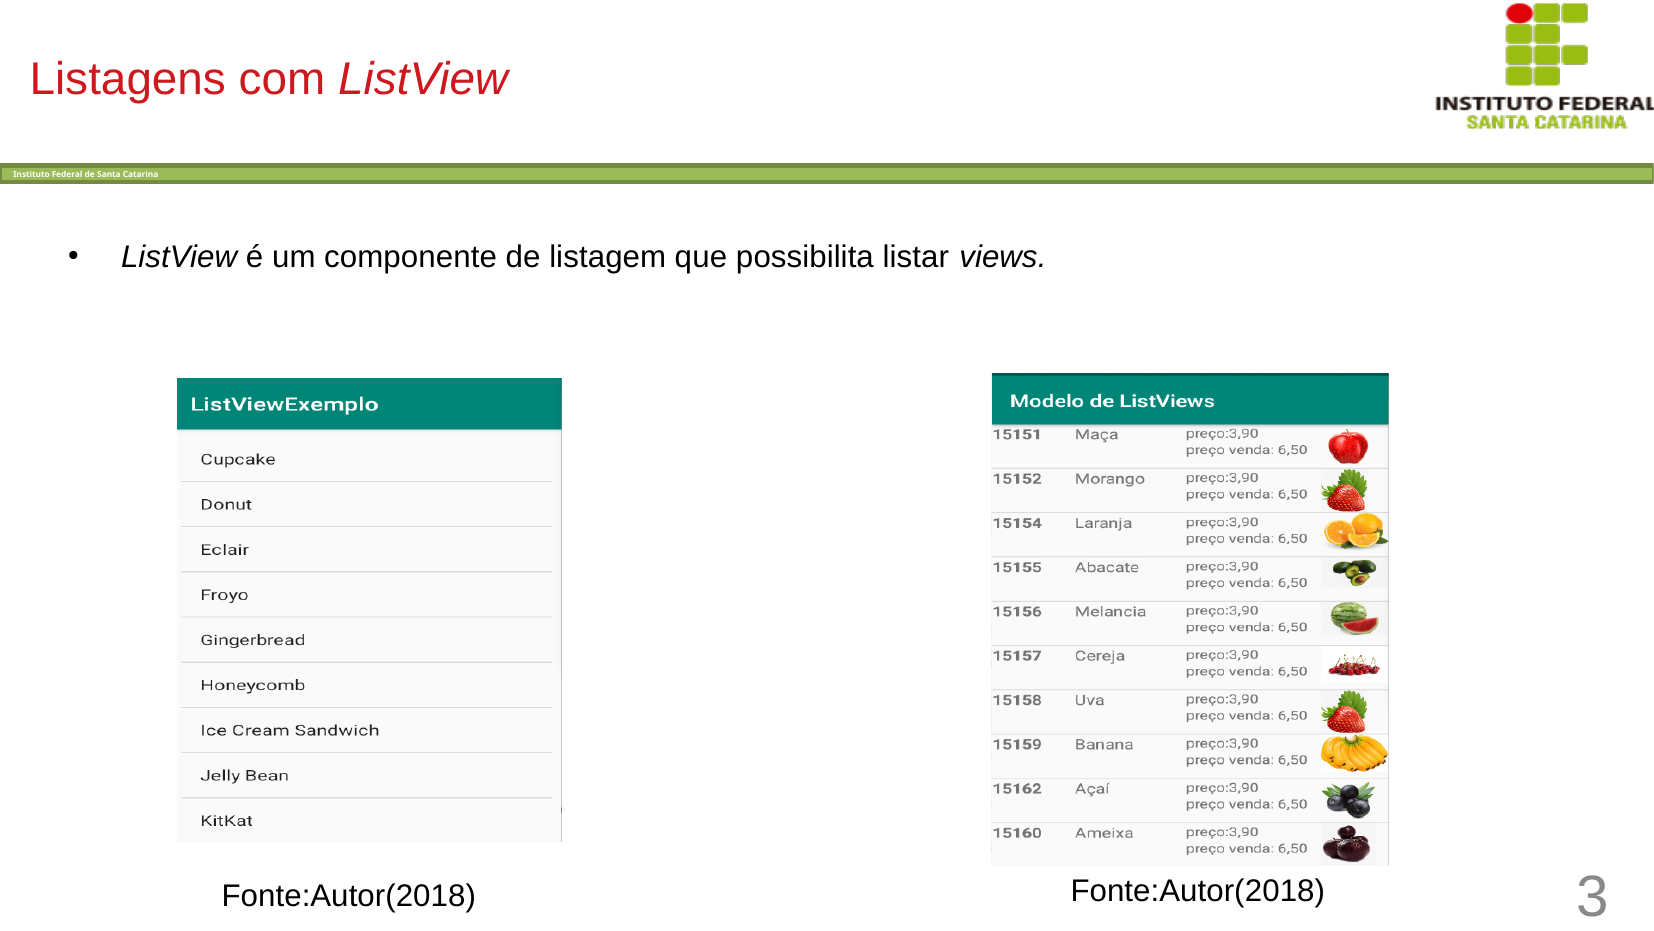

# Listagens com ListView
ListView é um componente de listagem que possibilita listar views.
3
Fonte:Autor(2018)
Fonte:Autor(2018)